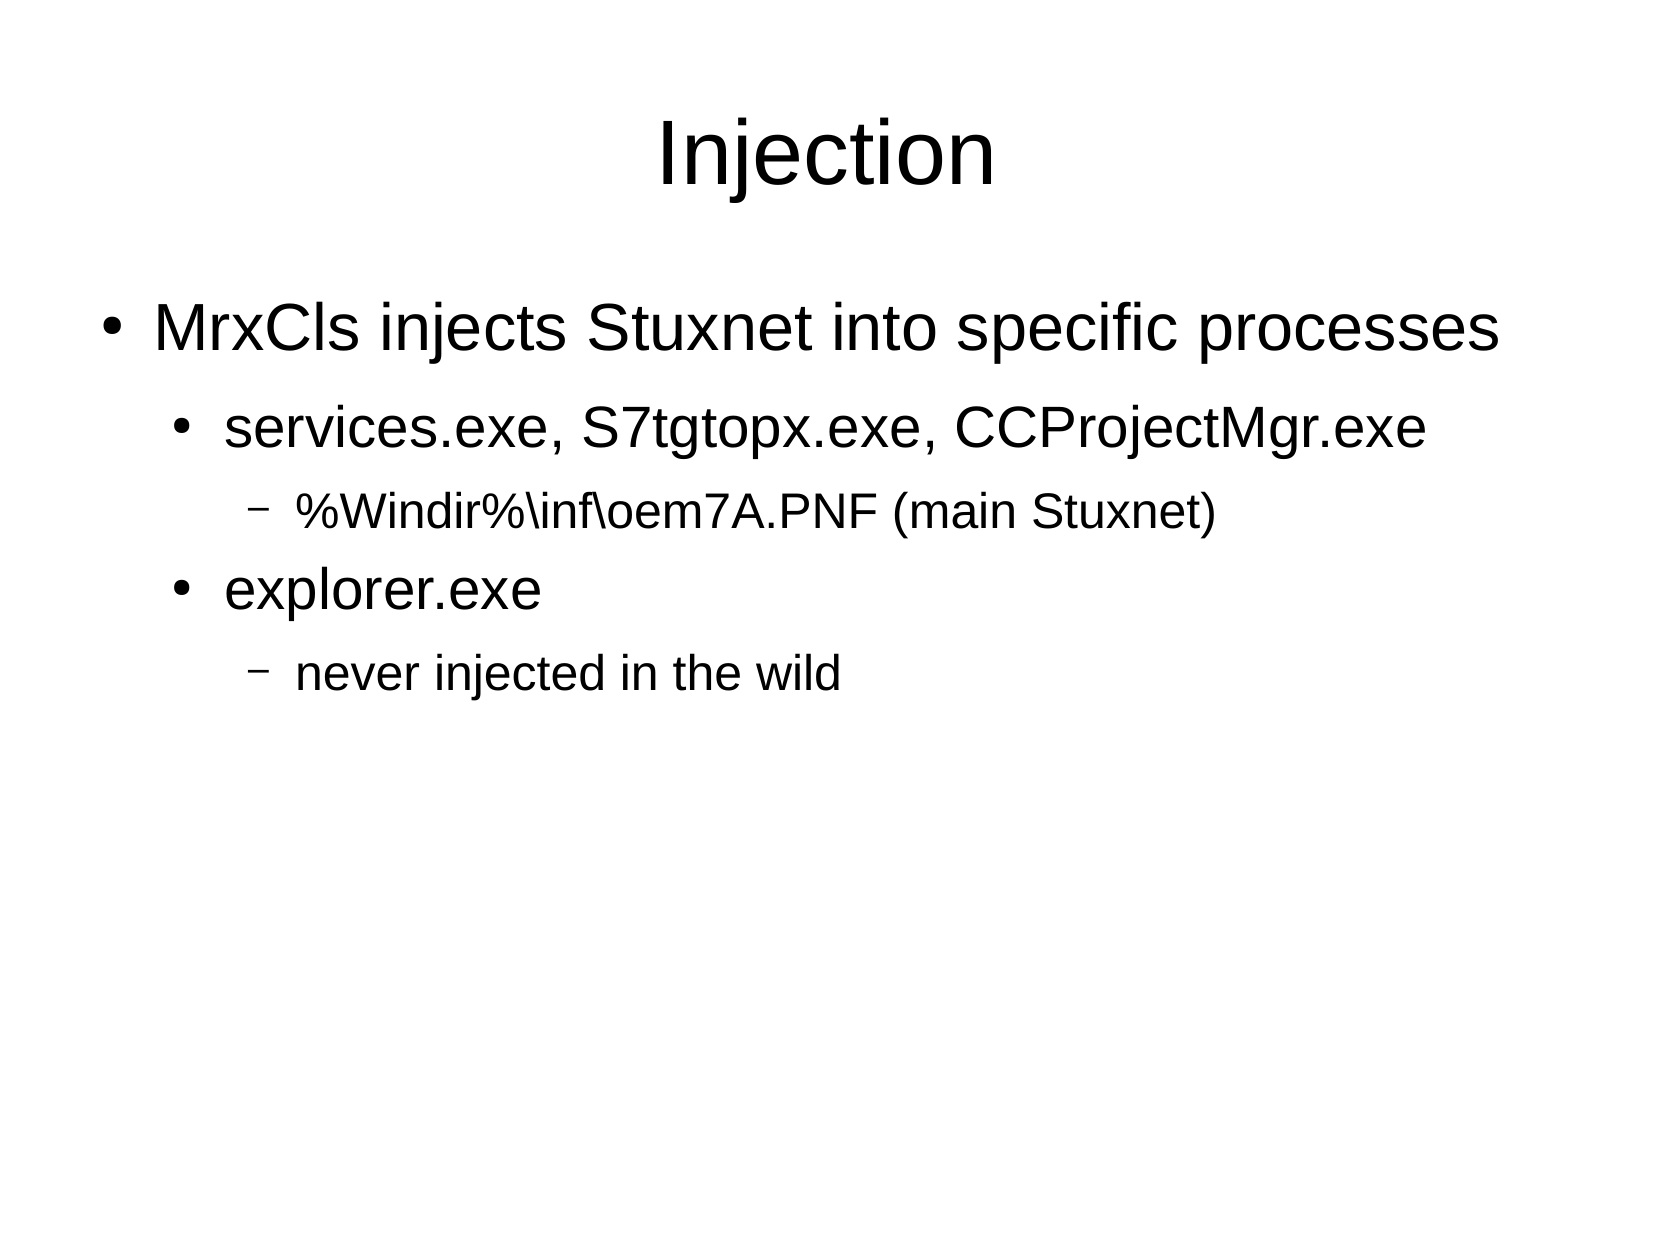

# Injection
MrxCls injects Stuxnet into specific processes
services.exe, S7tgtopx.exe, CCProjectMgr.exe
%Windir%\inf\oem7A.PNF (main Stuxnet)
explorer.exe
never injected in the wild